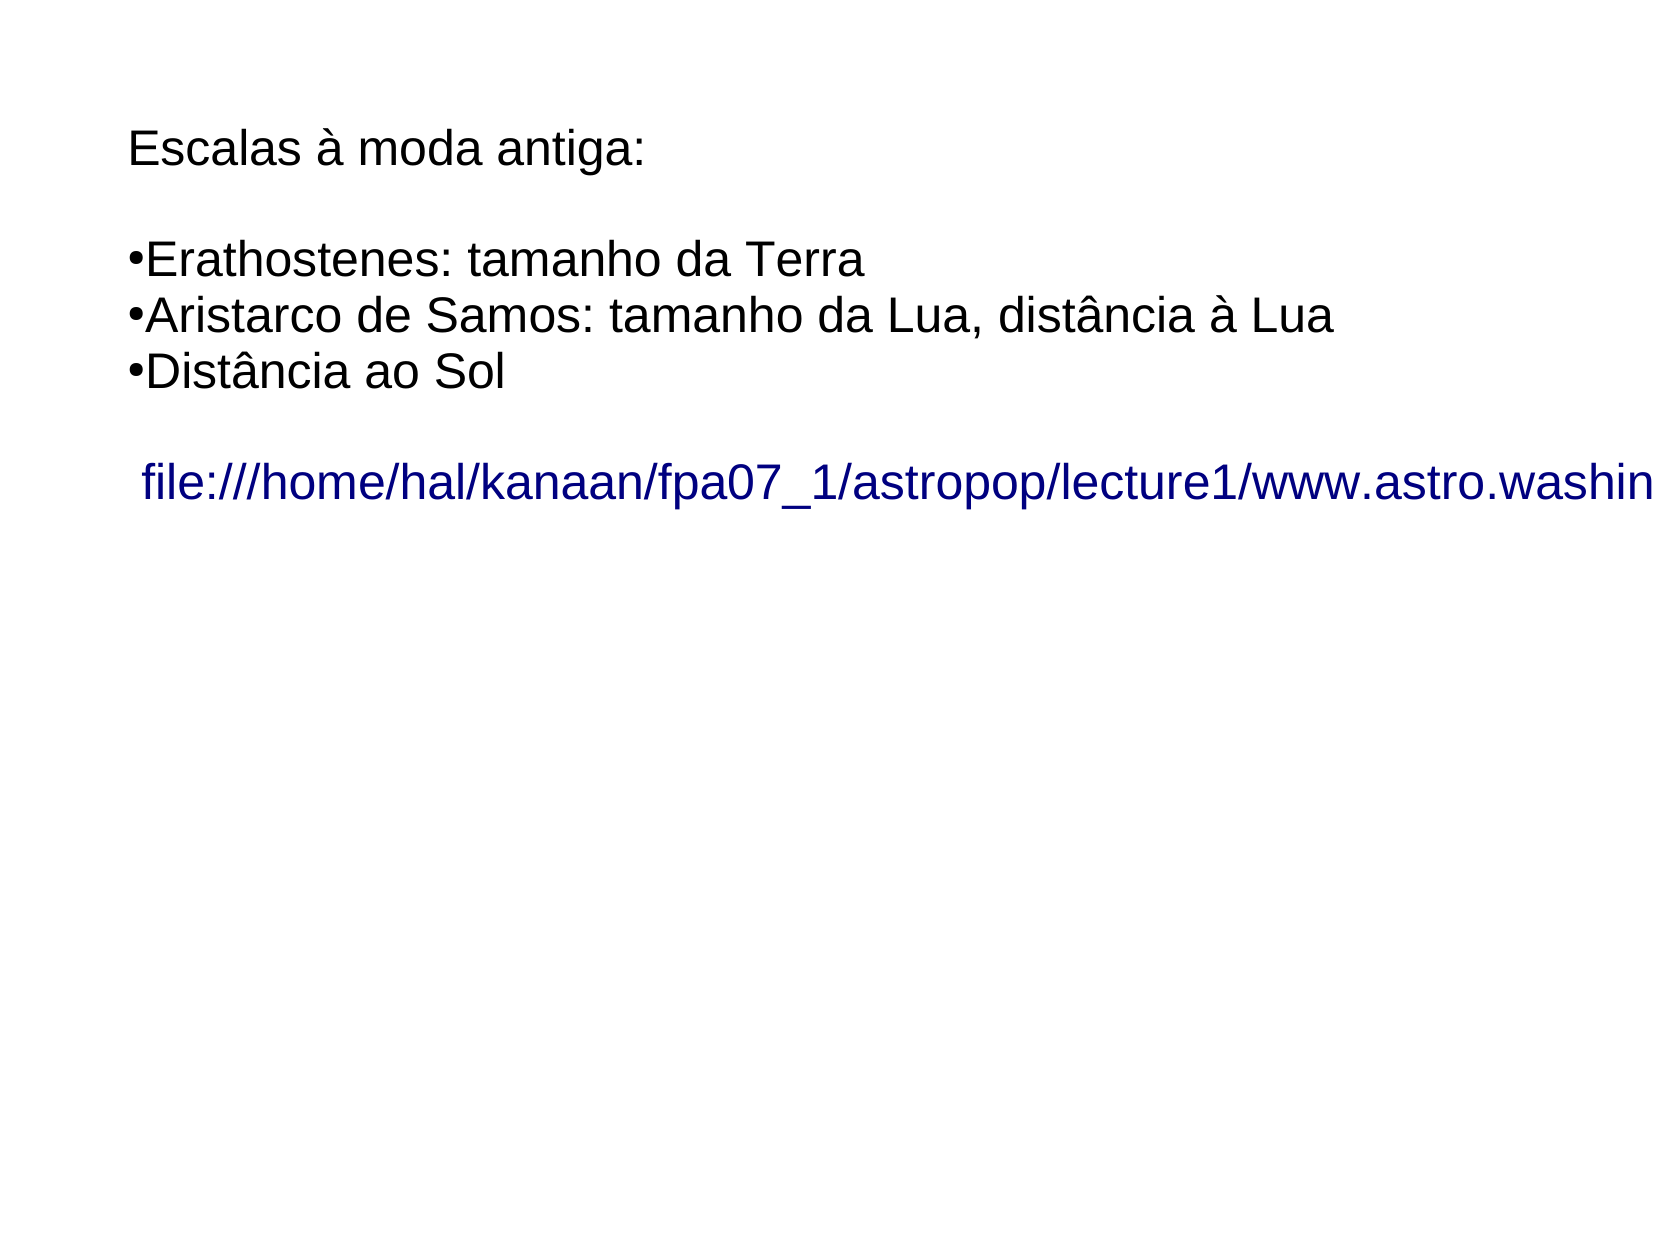

Escalas à moda antiga:
Erathostenes: tamanho da Terra
Aristarco de Samos: tamanho da Lua, distância à Lua
Distância ao Sol
 file:///home/hal/kanaan/fpa07_1/astropop/lecture1/www.astro.washington.edu/labs/eratosthenes/index.html